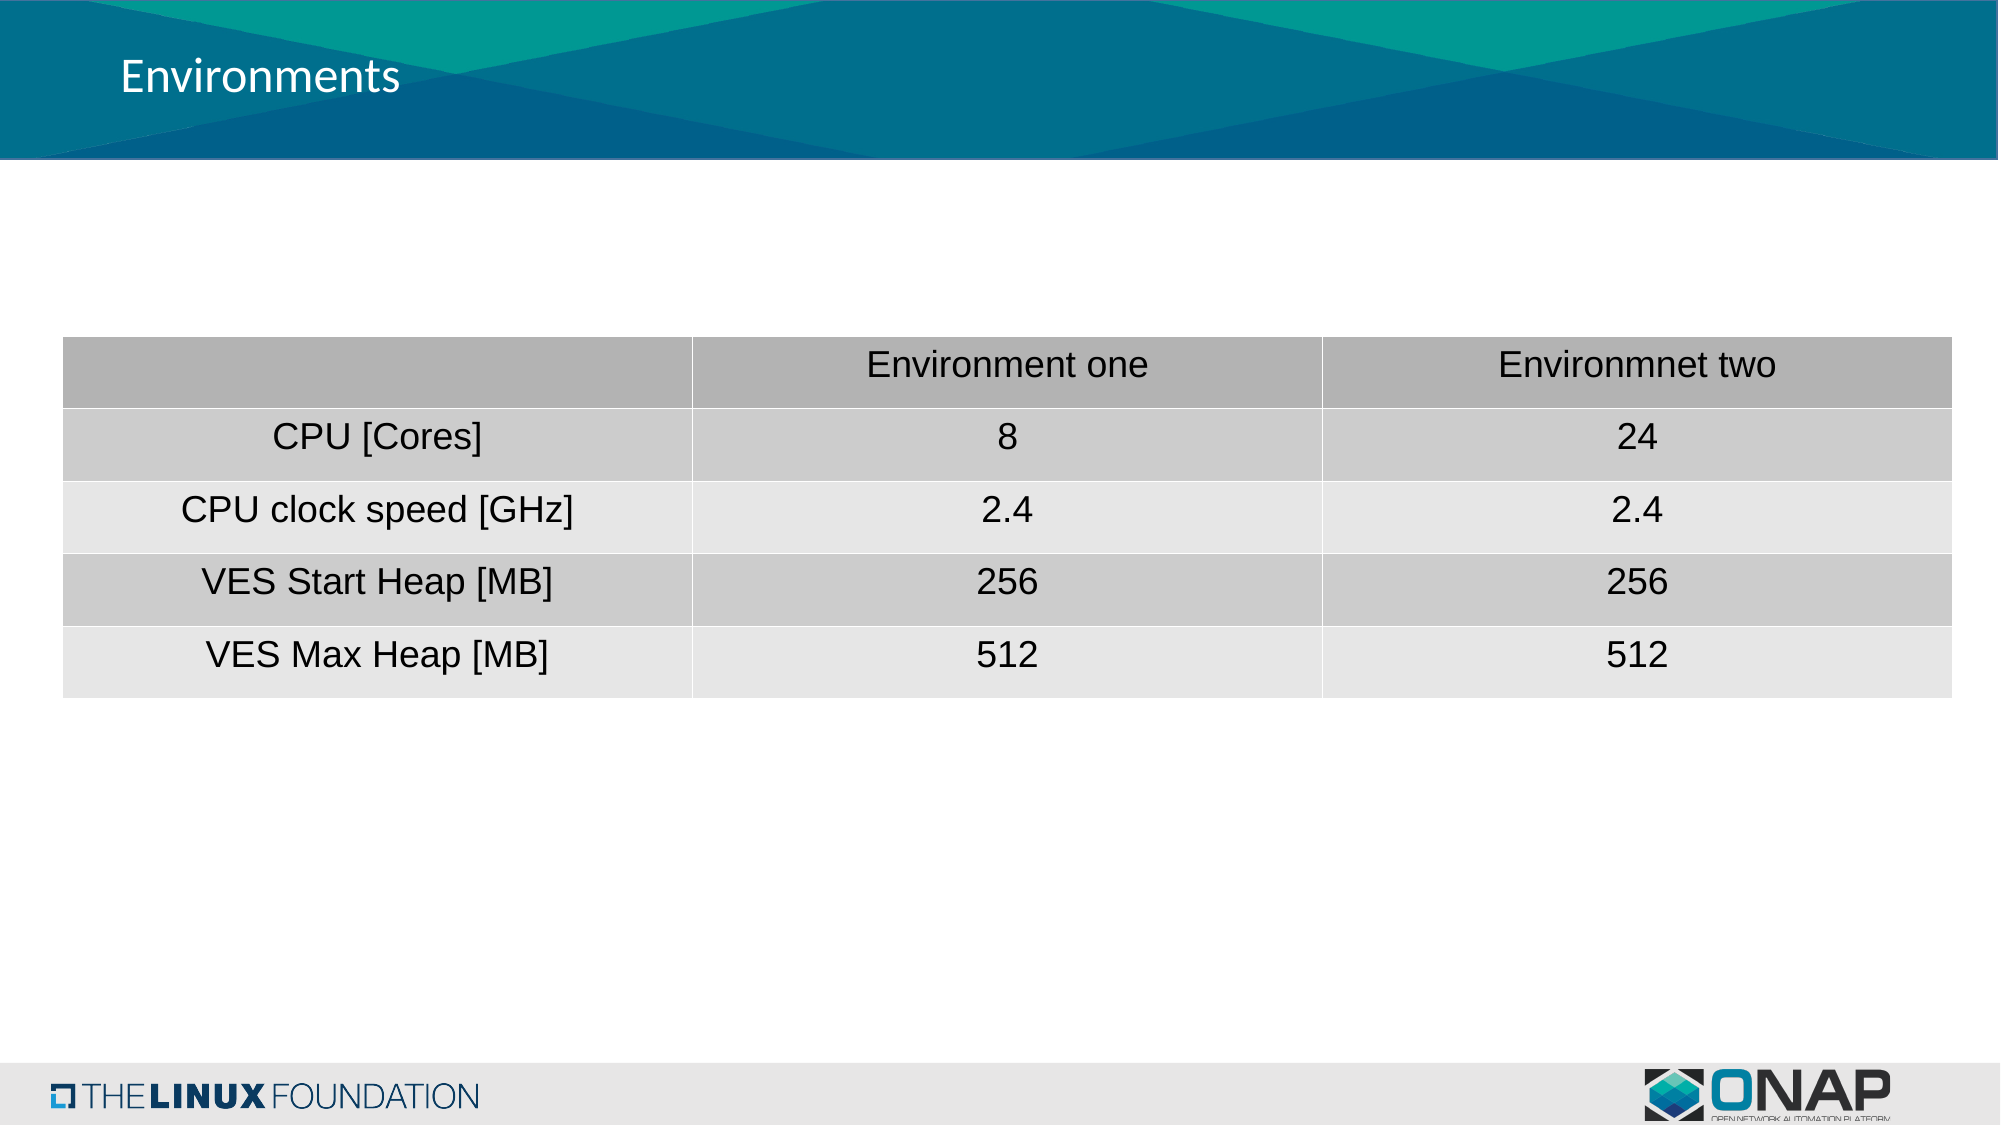

# Environments
| | Environment one | Environmnet two |
| --- | --- | --- |
| CPU [Cores] | 8 | 24 |
| CPU clock speed [GHz] | 2.4 | 2.4 |
| VES Start Heap [MB] | 256 | 256 |
| VES Max Heap [MB] | 512 | 512 |